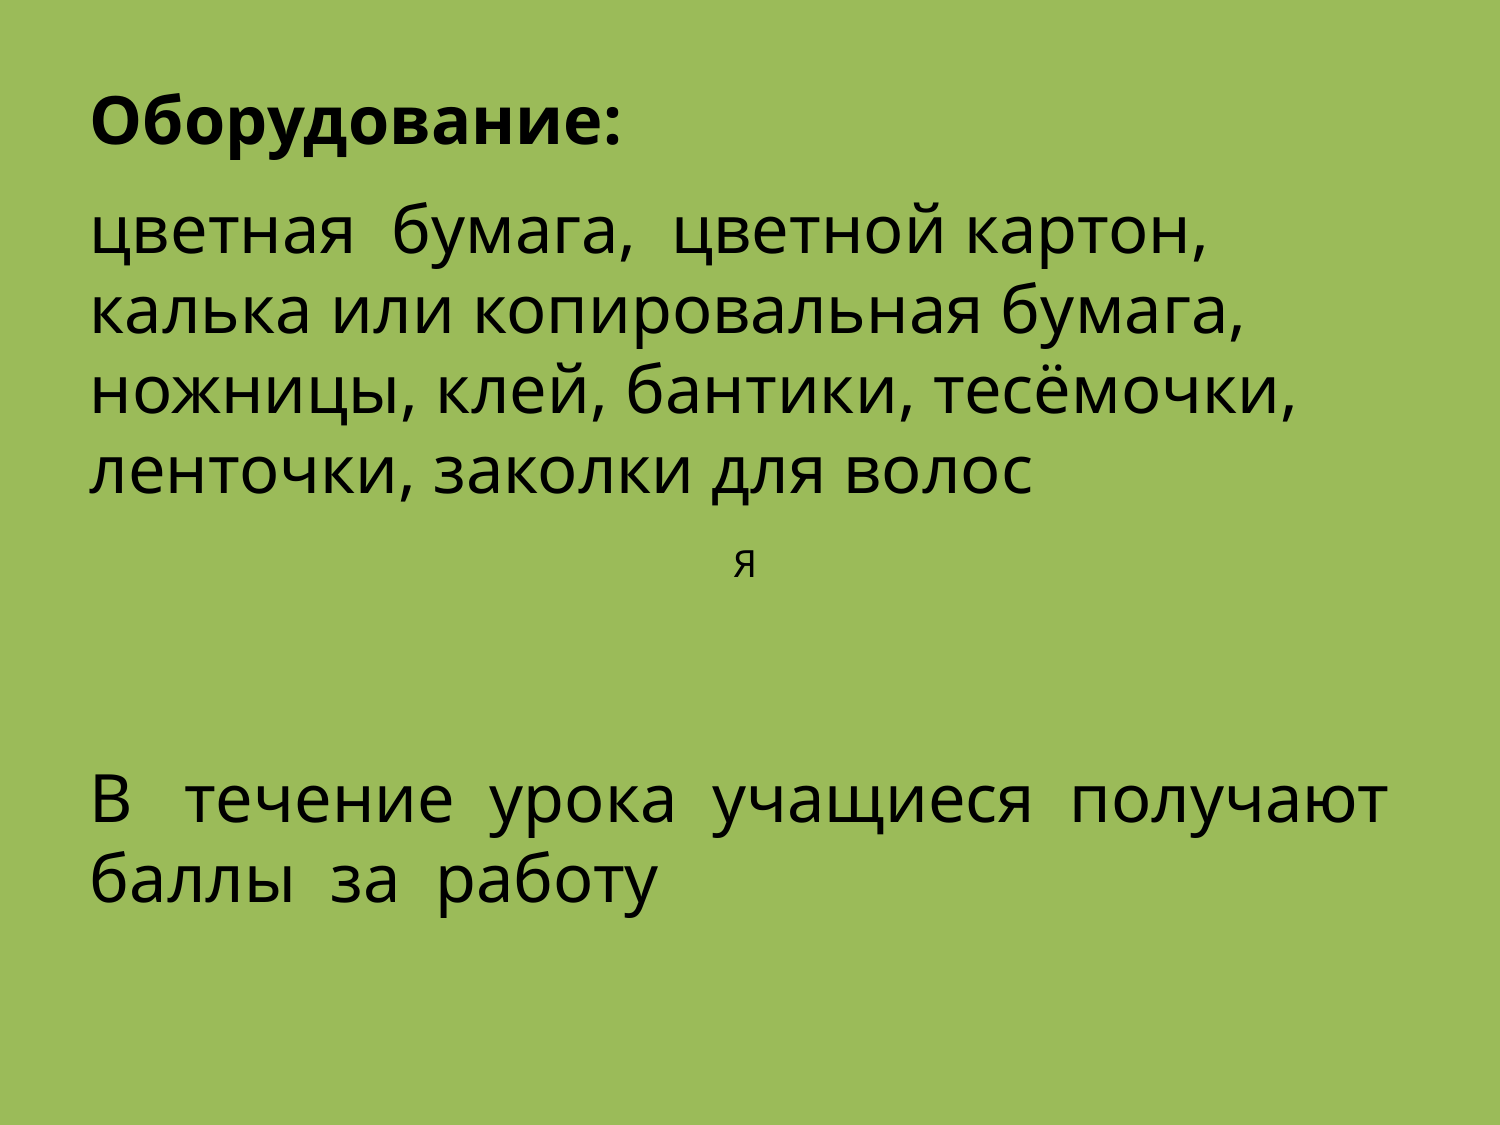

# Оборудование:
цветная бумага, цветной картон, калька или копировальная бумага, ножницы, клей, бантики, тесёмочки, ленточки, заколки для волос
В течение урока учащиеся получают баллы за работу
Я